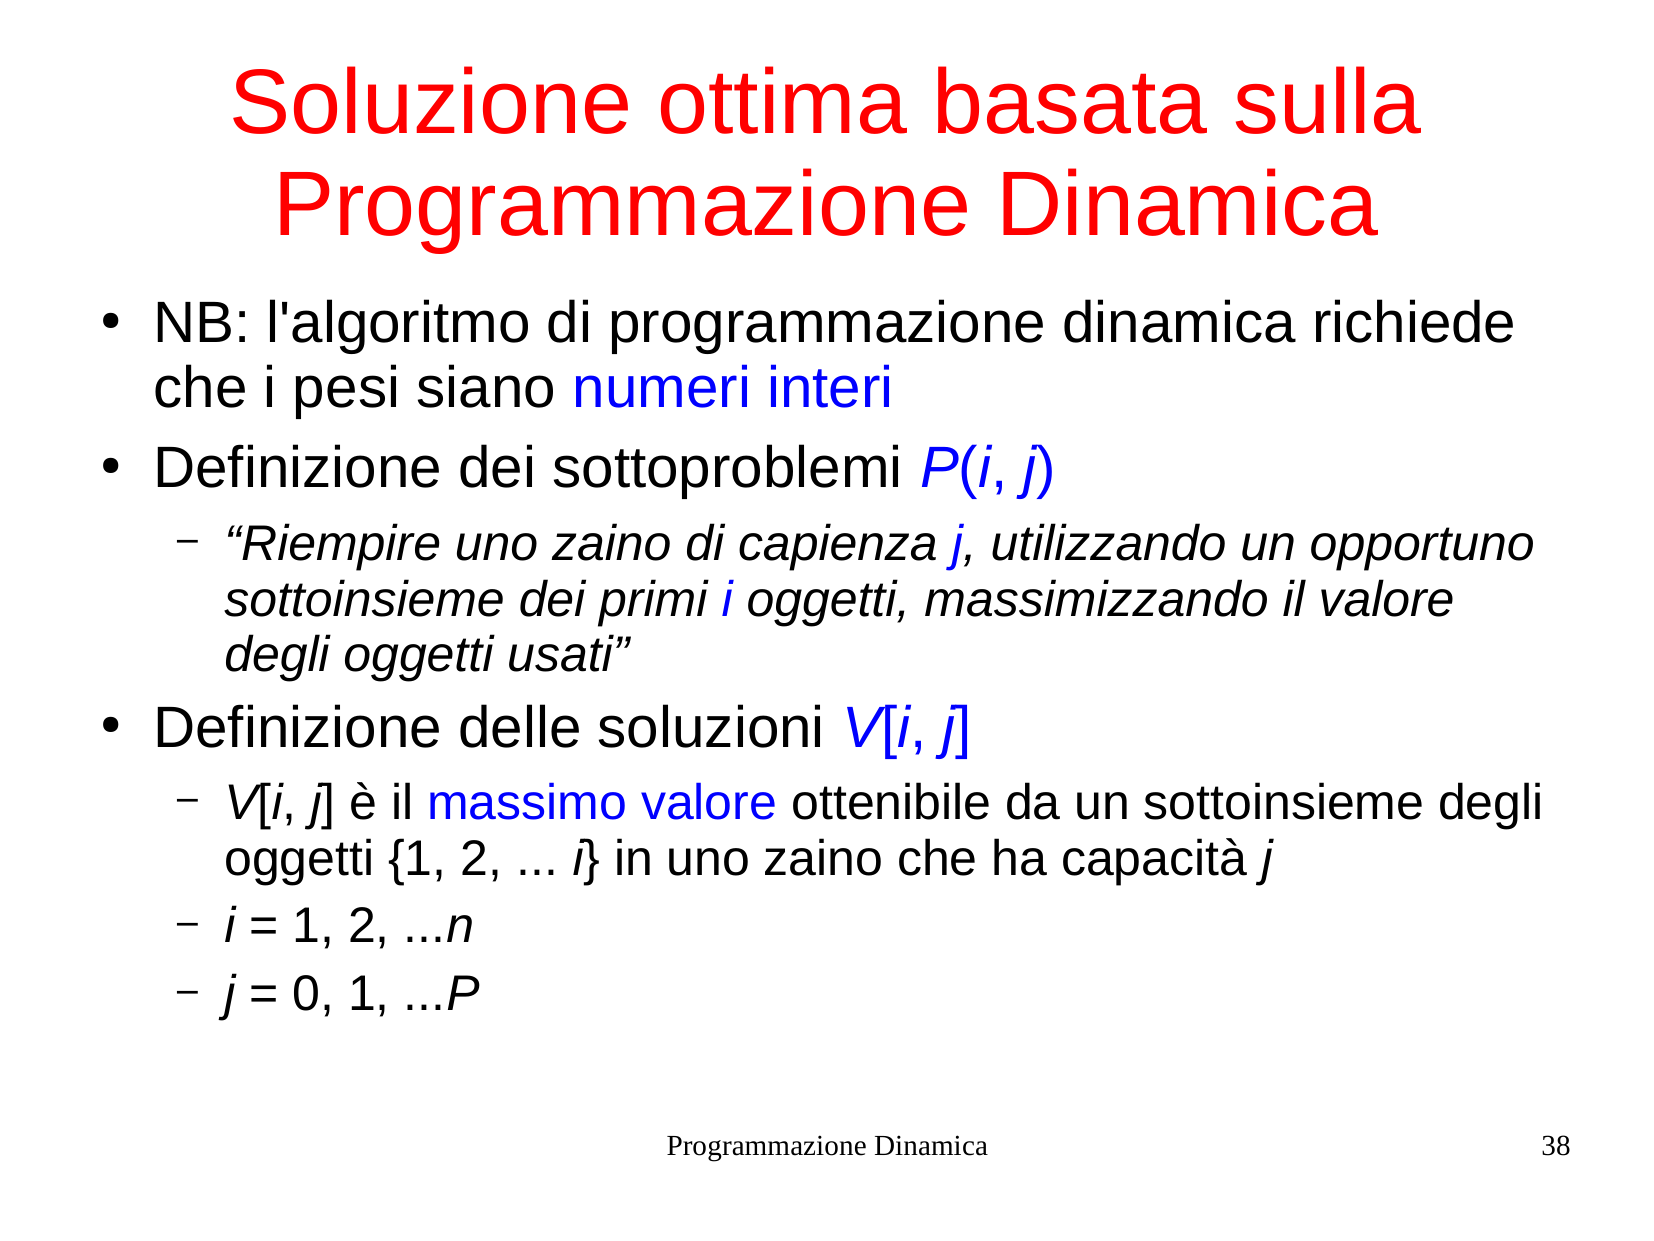

# Soluzione ottima basata sulla Programmazione Dinamica
NB: l'algoritmo di programmazione dinamica richiede che i pesi siano numeri interi
Definizione dei sottoproblemi P(i, j)
“Riempire uno zaino di capienza j, utilizzando un opportuno sottoinsieme dei primi i oggetti, massimizzando il valore degli oggetti usati”
Definizione delle soluzioni V[i, j]
V[i, j] è il massimo valore ottenibile da un sottoinsieme degli oggetti {1, 2, ... i} in uno zaino che ha capacità j
i = 1, 2, ...n
j = 0, 1, ...P
Programmazione Dinamica
38